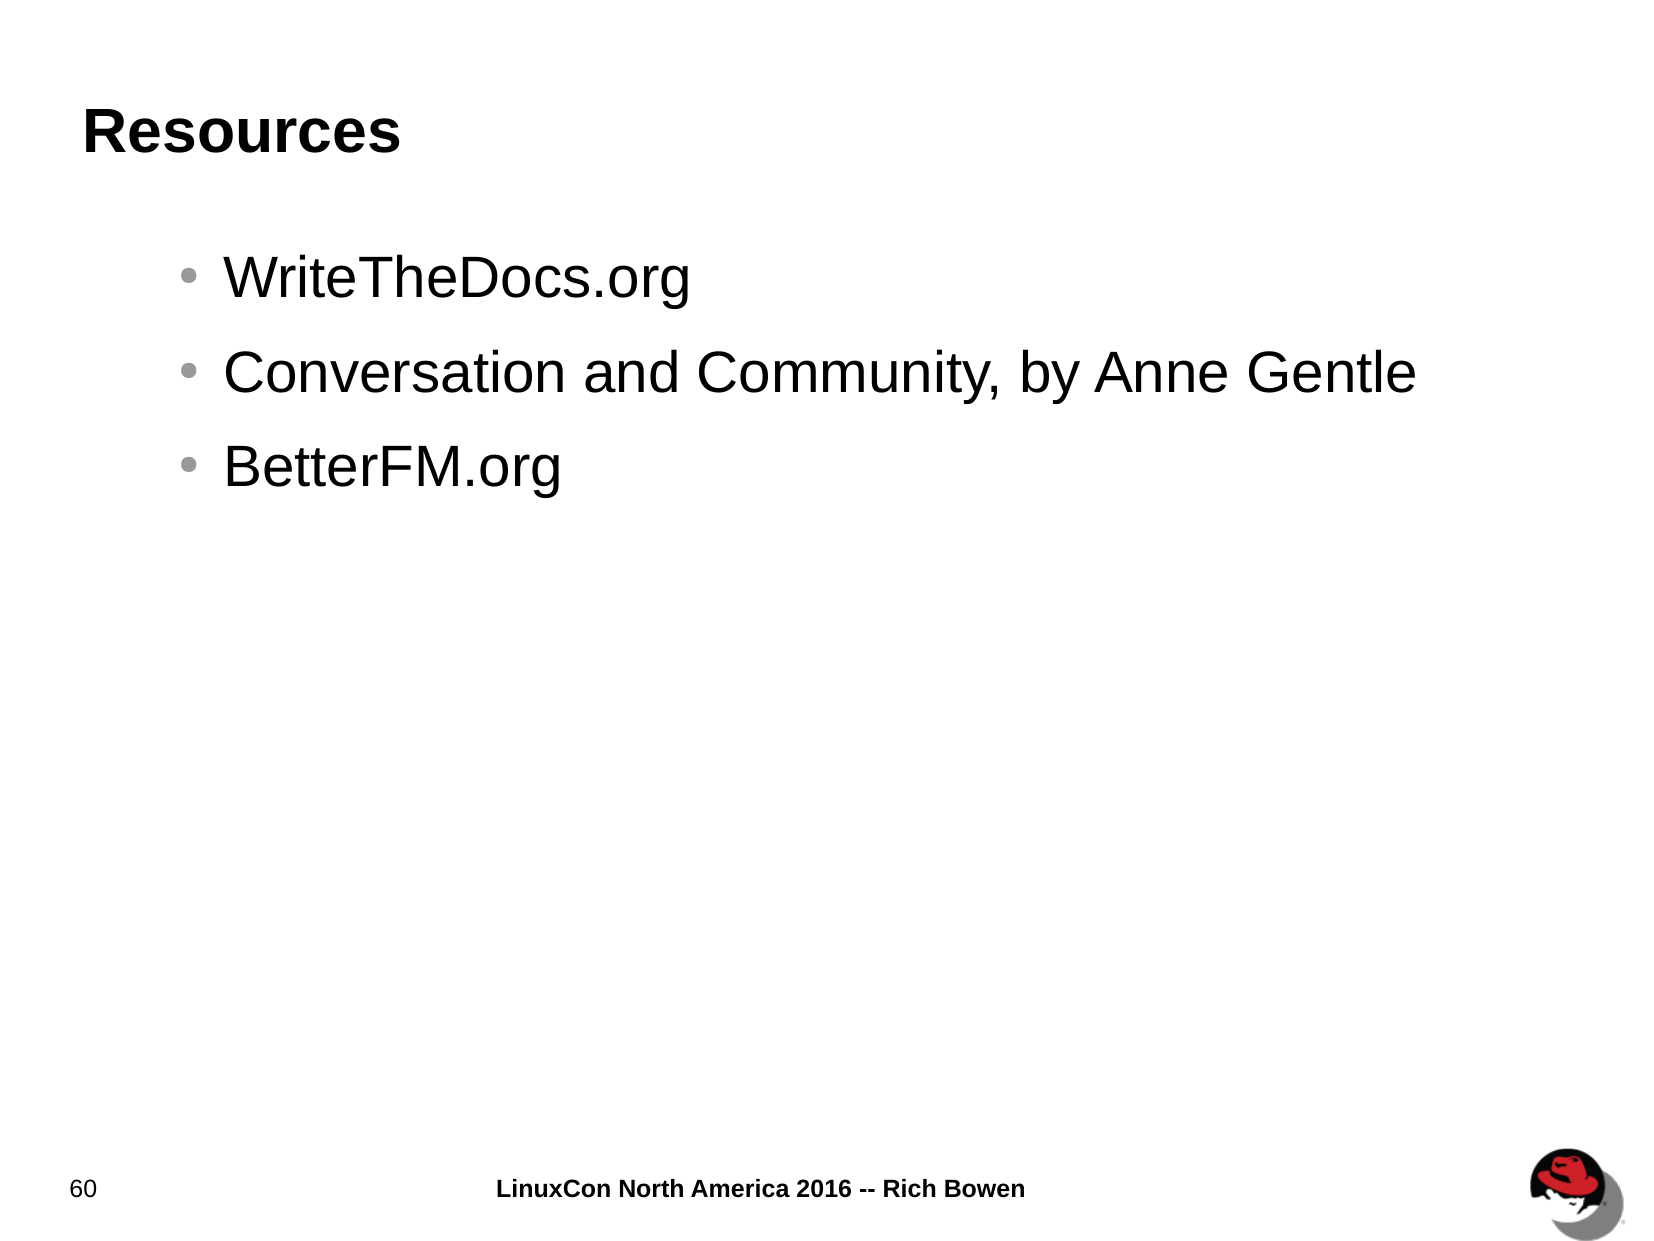

# Resources
WriteTheDocs.org
Conversation and Community, by Anne Gentle
BetterFM.org